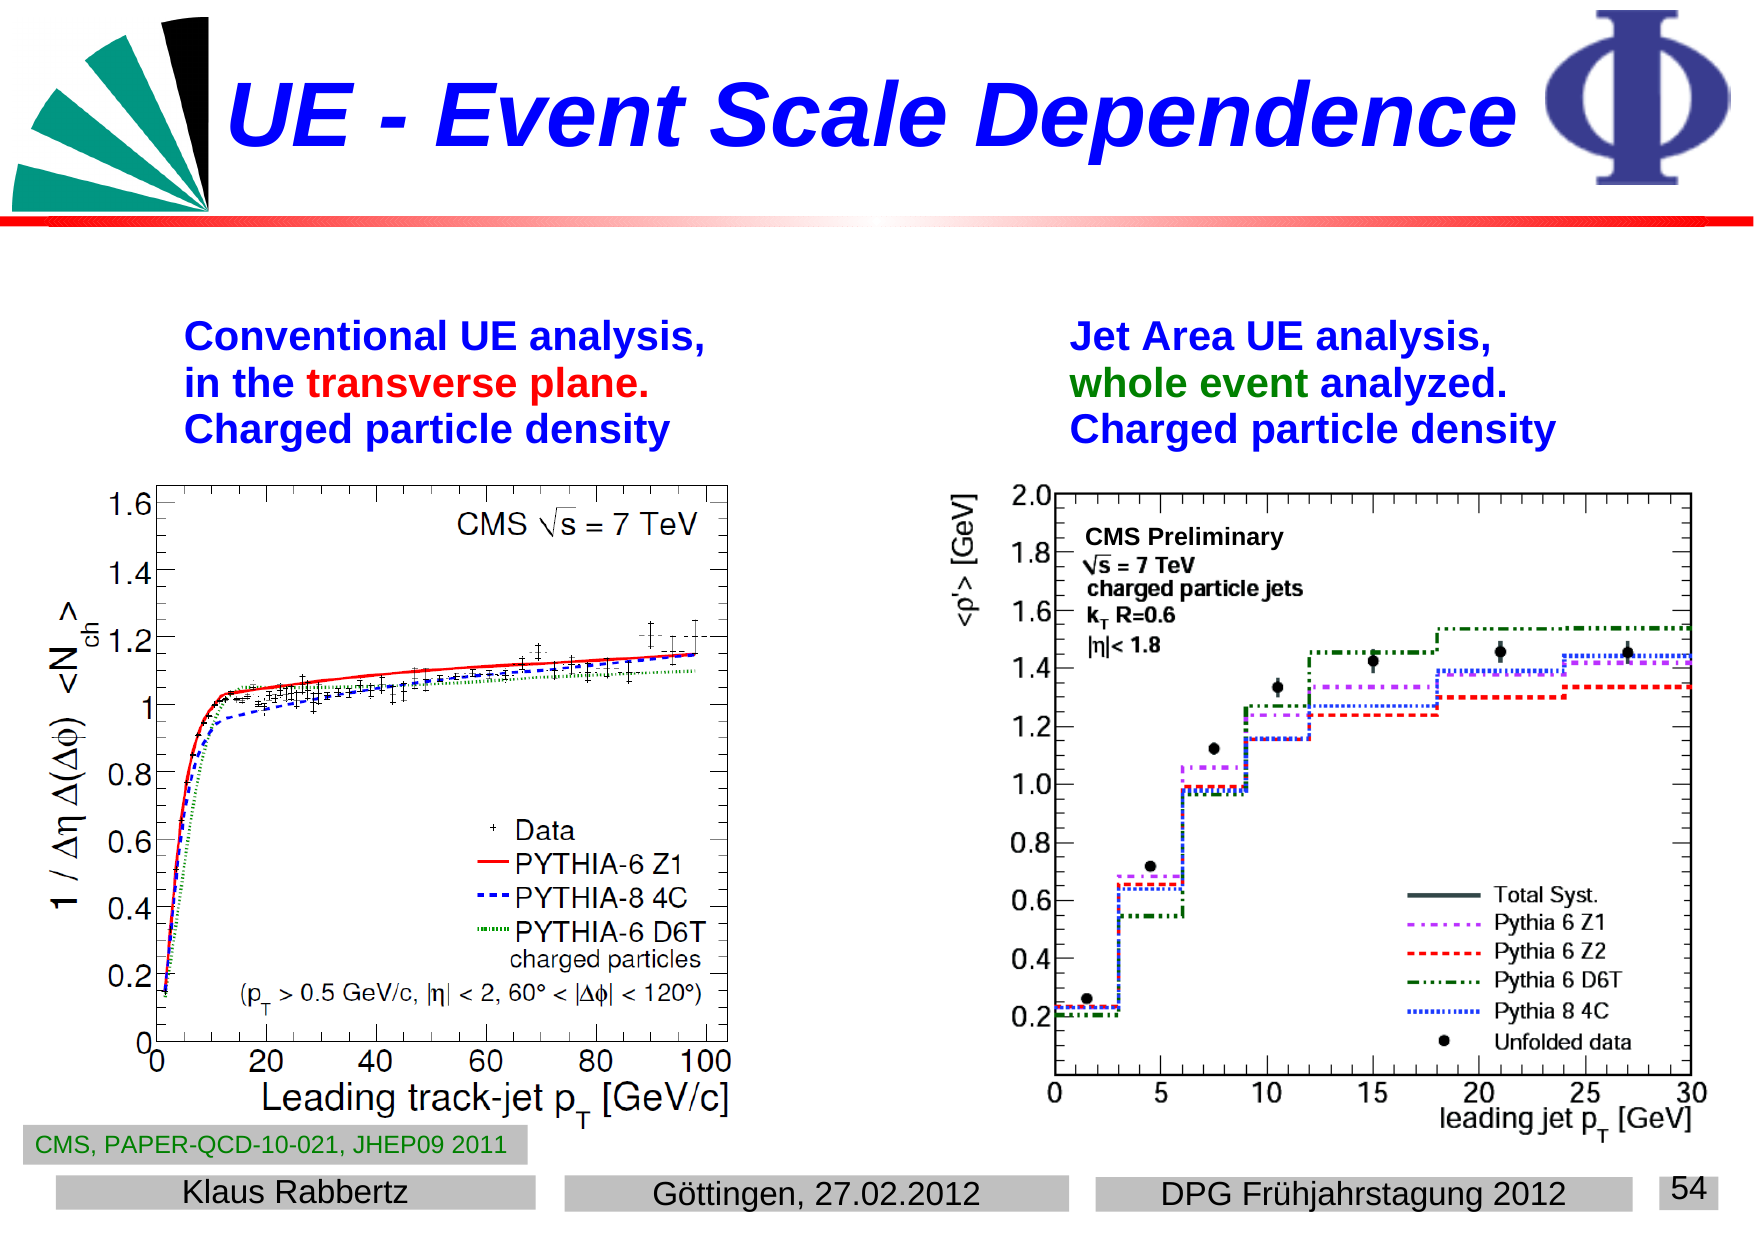

# UE - Event Scale Dependence
Conventional UE analysis,
in the transverse plane.
Charged particle density
Jet Area UE analysis,
whole event analyzed.
Charged particle density
CMS Preliminary
CMS, PAPER-QCD-10-021, JHEP09 2011